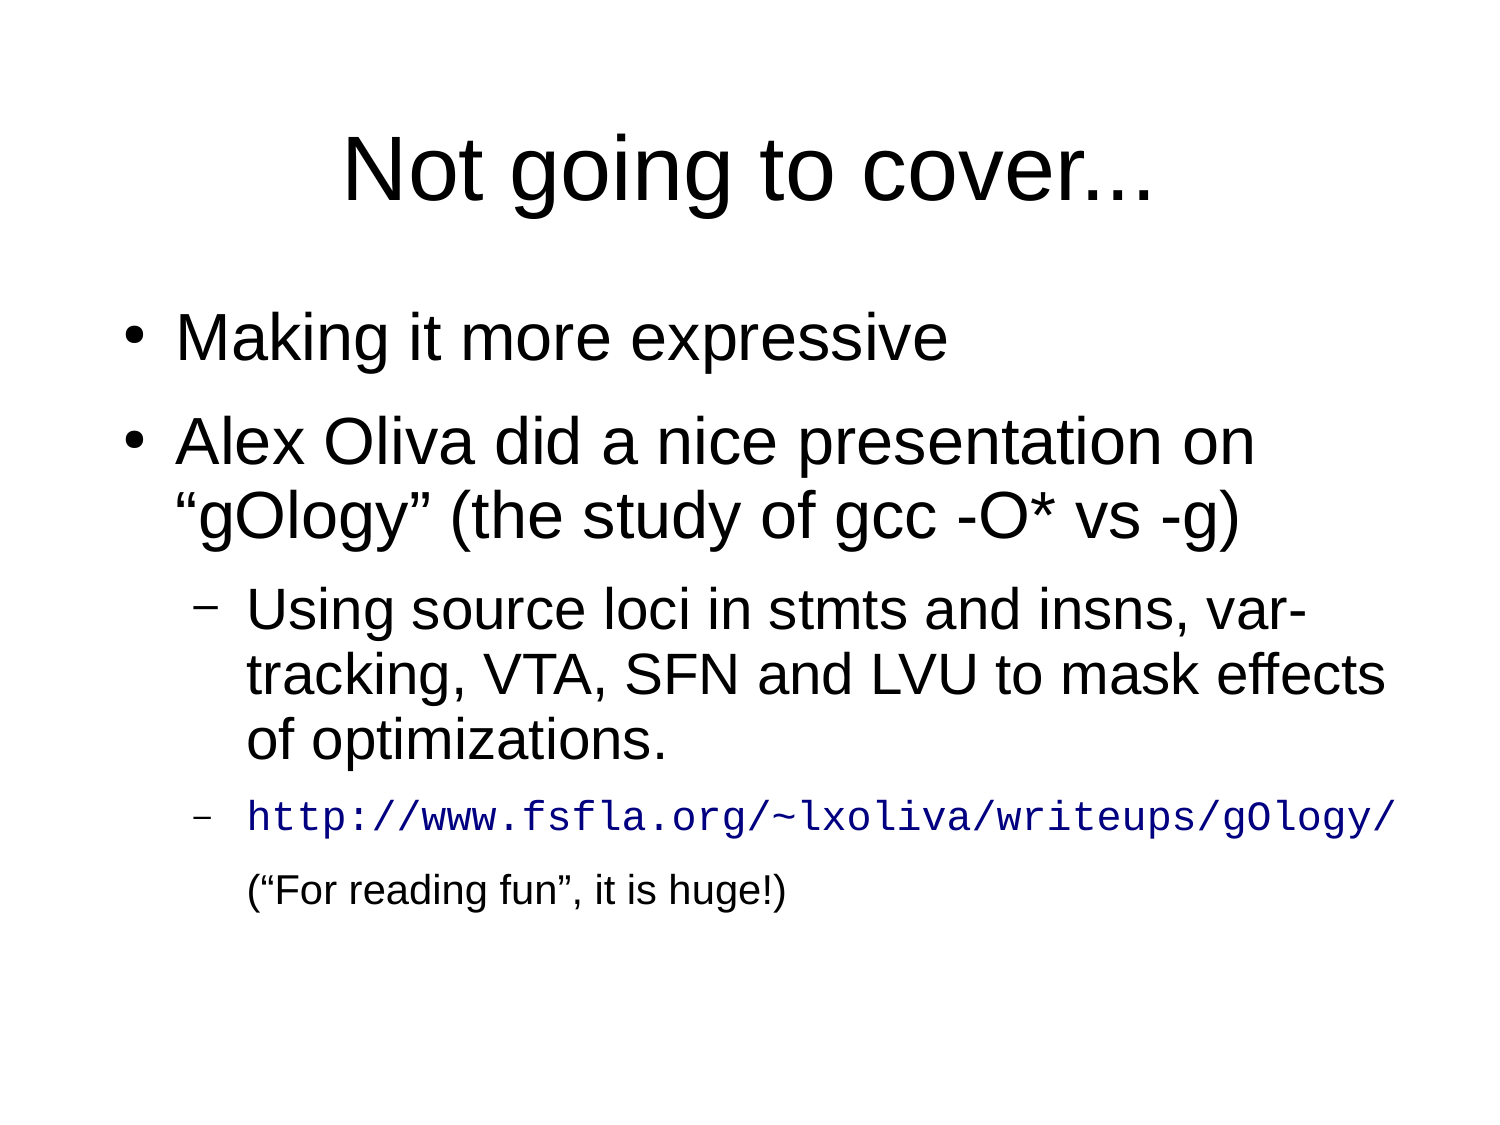

# Not going to cover...
Making it more expressive
Alex Oliva did a nice presentation on “gOlogy” (the study of gcc -O* vs -g)
Using source loci in stmts and insns, var-tracking, VTA, SFN and LVU to mask effects of optimizations.
http://www.fsfla.org/~lxoliva/writeups/gOlogy/
(“For reading fun”, it is huge!)